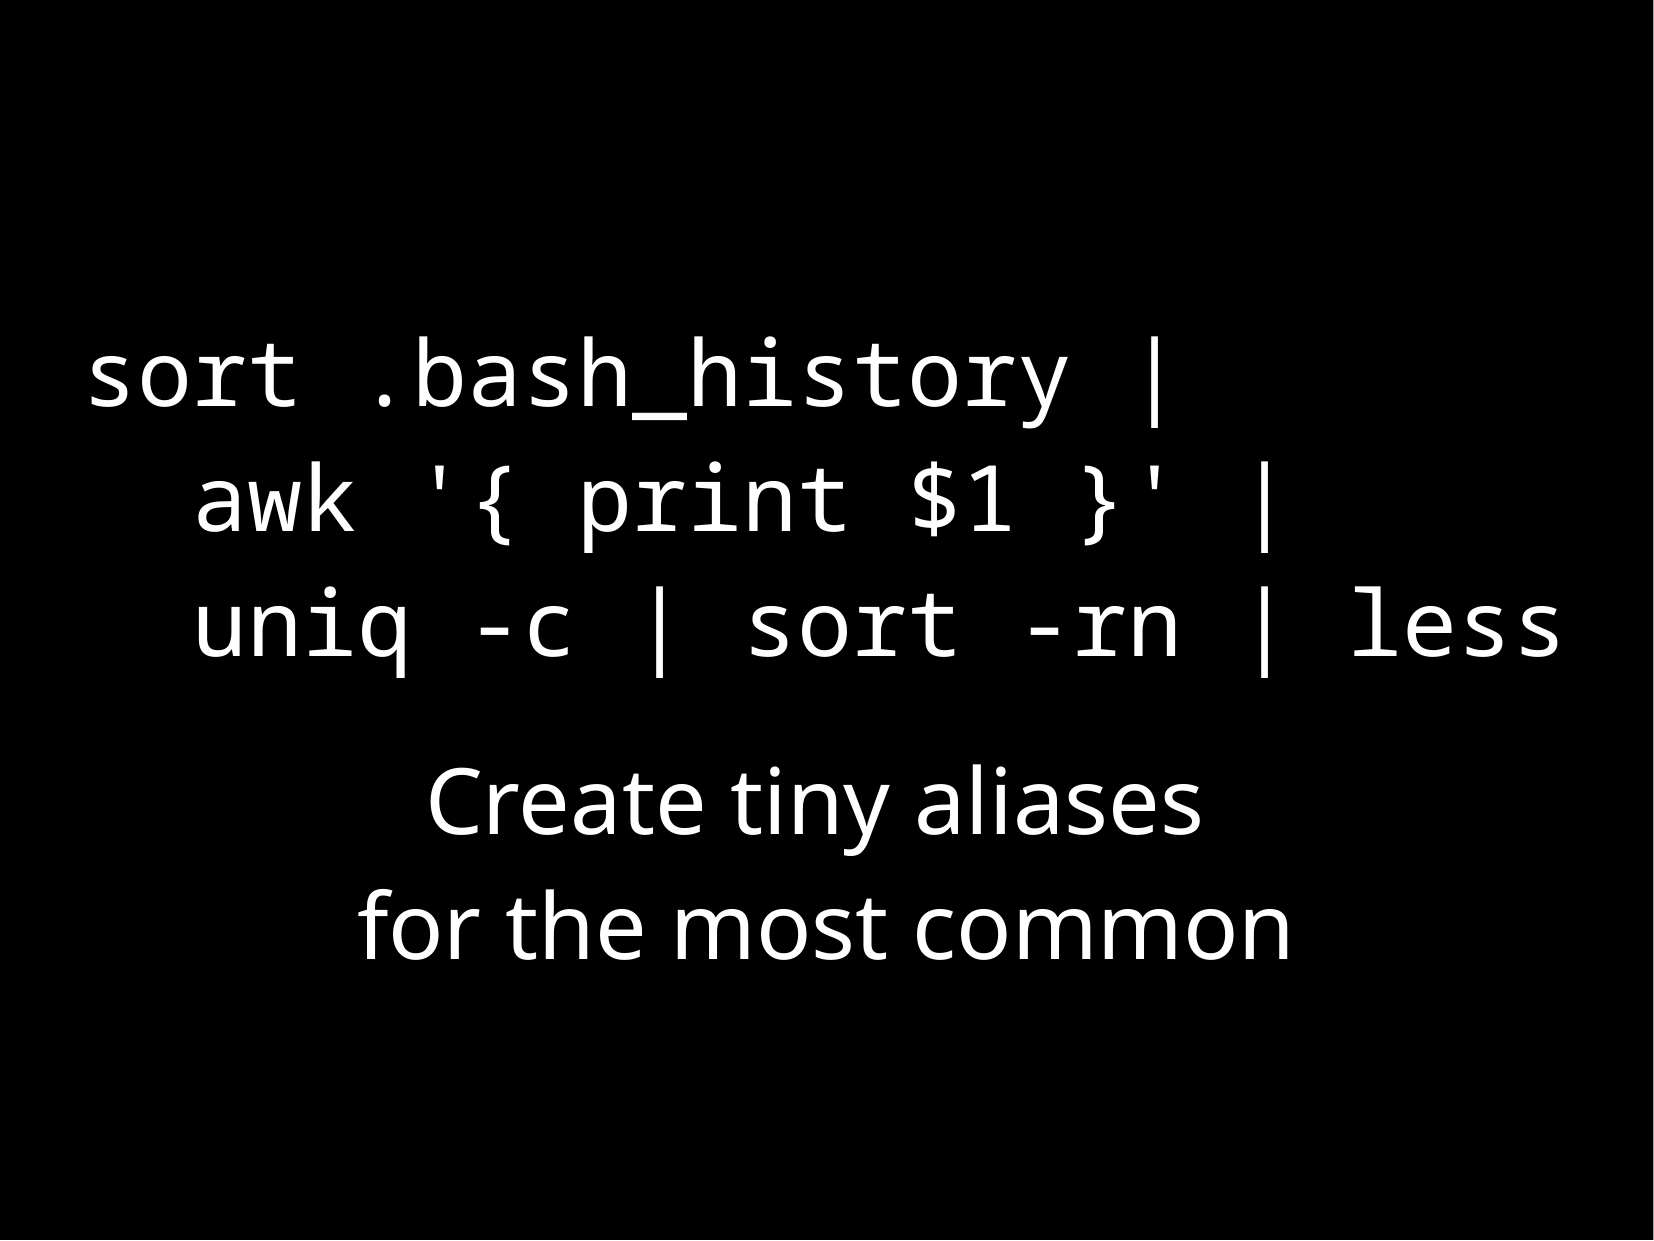

# sort .bash_history | awk '{ print $1 }' | uniq -c | sort -rn | less
Create tiny aliases
for the most common